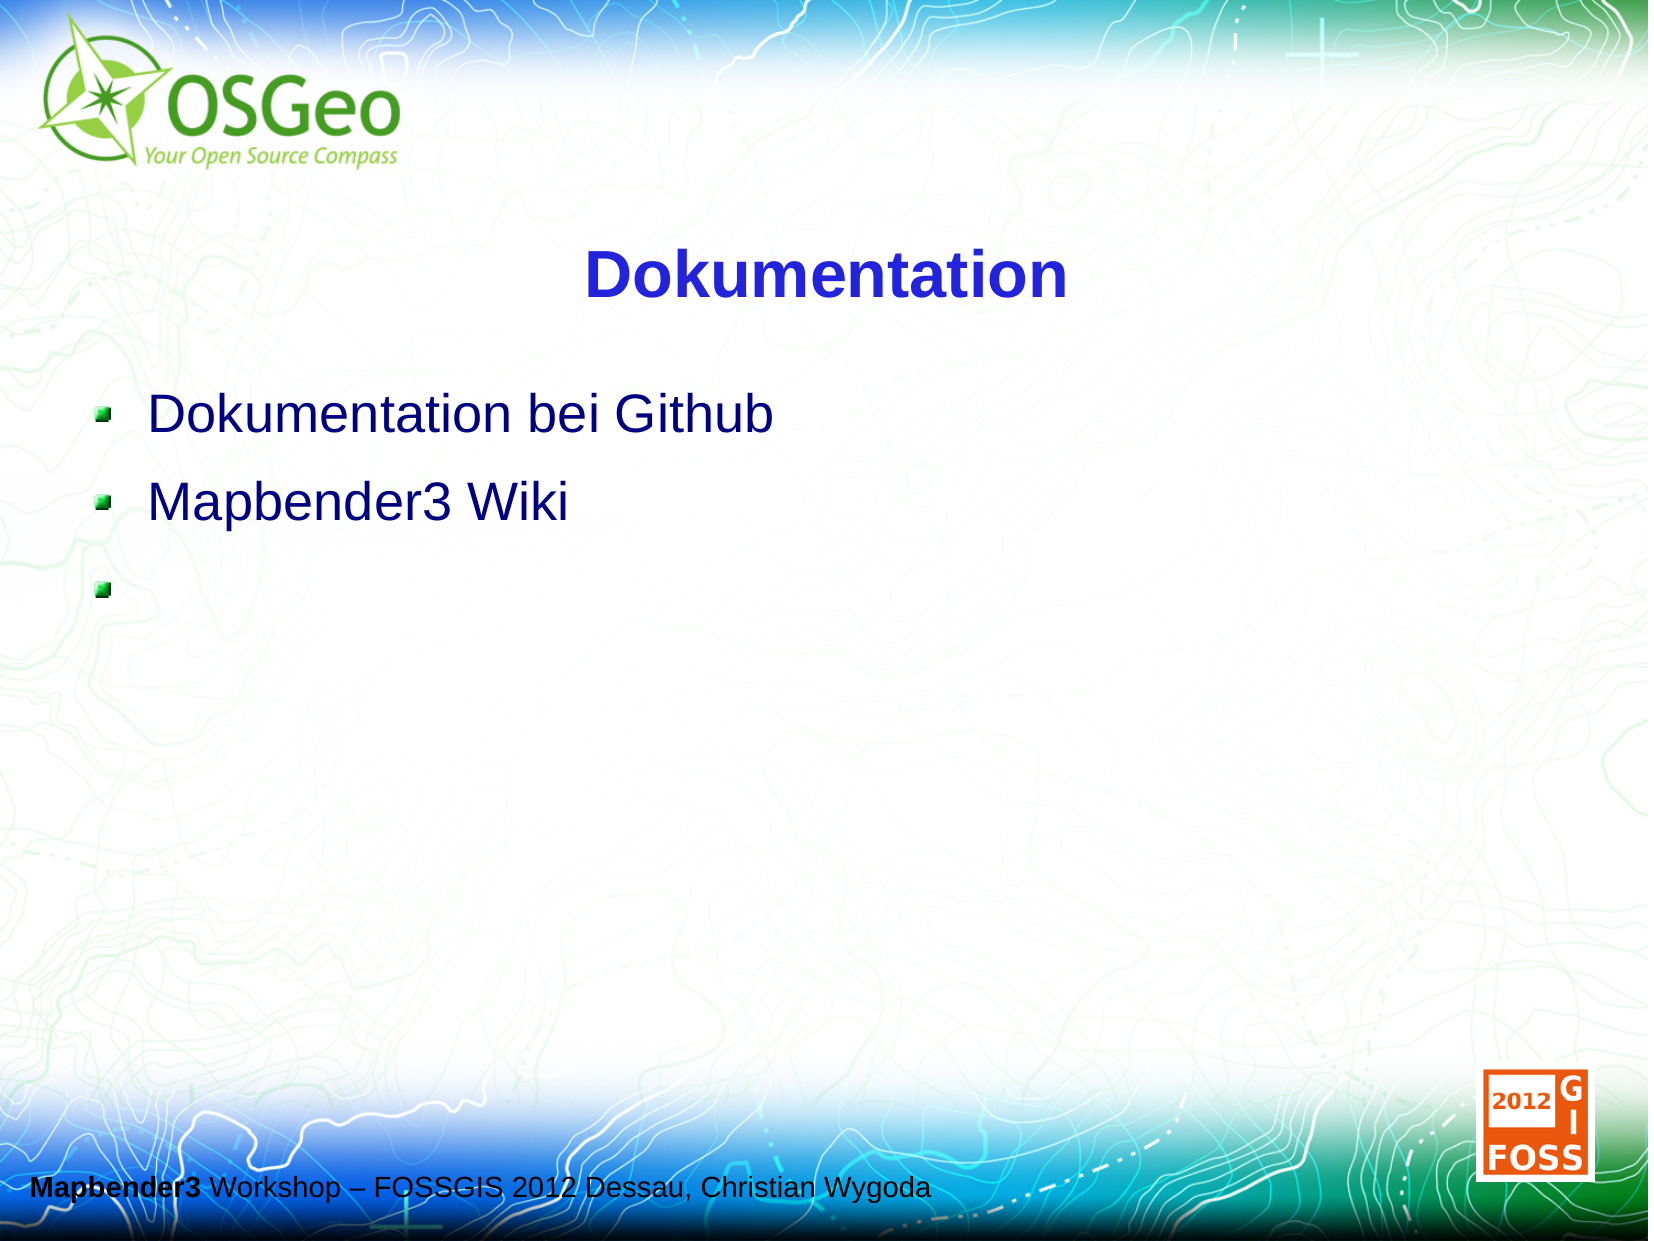

# Dokumentation
Dokumentation bei Github
Mapbender3 Wiki